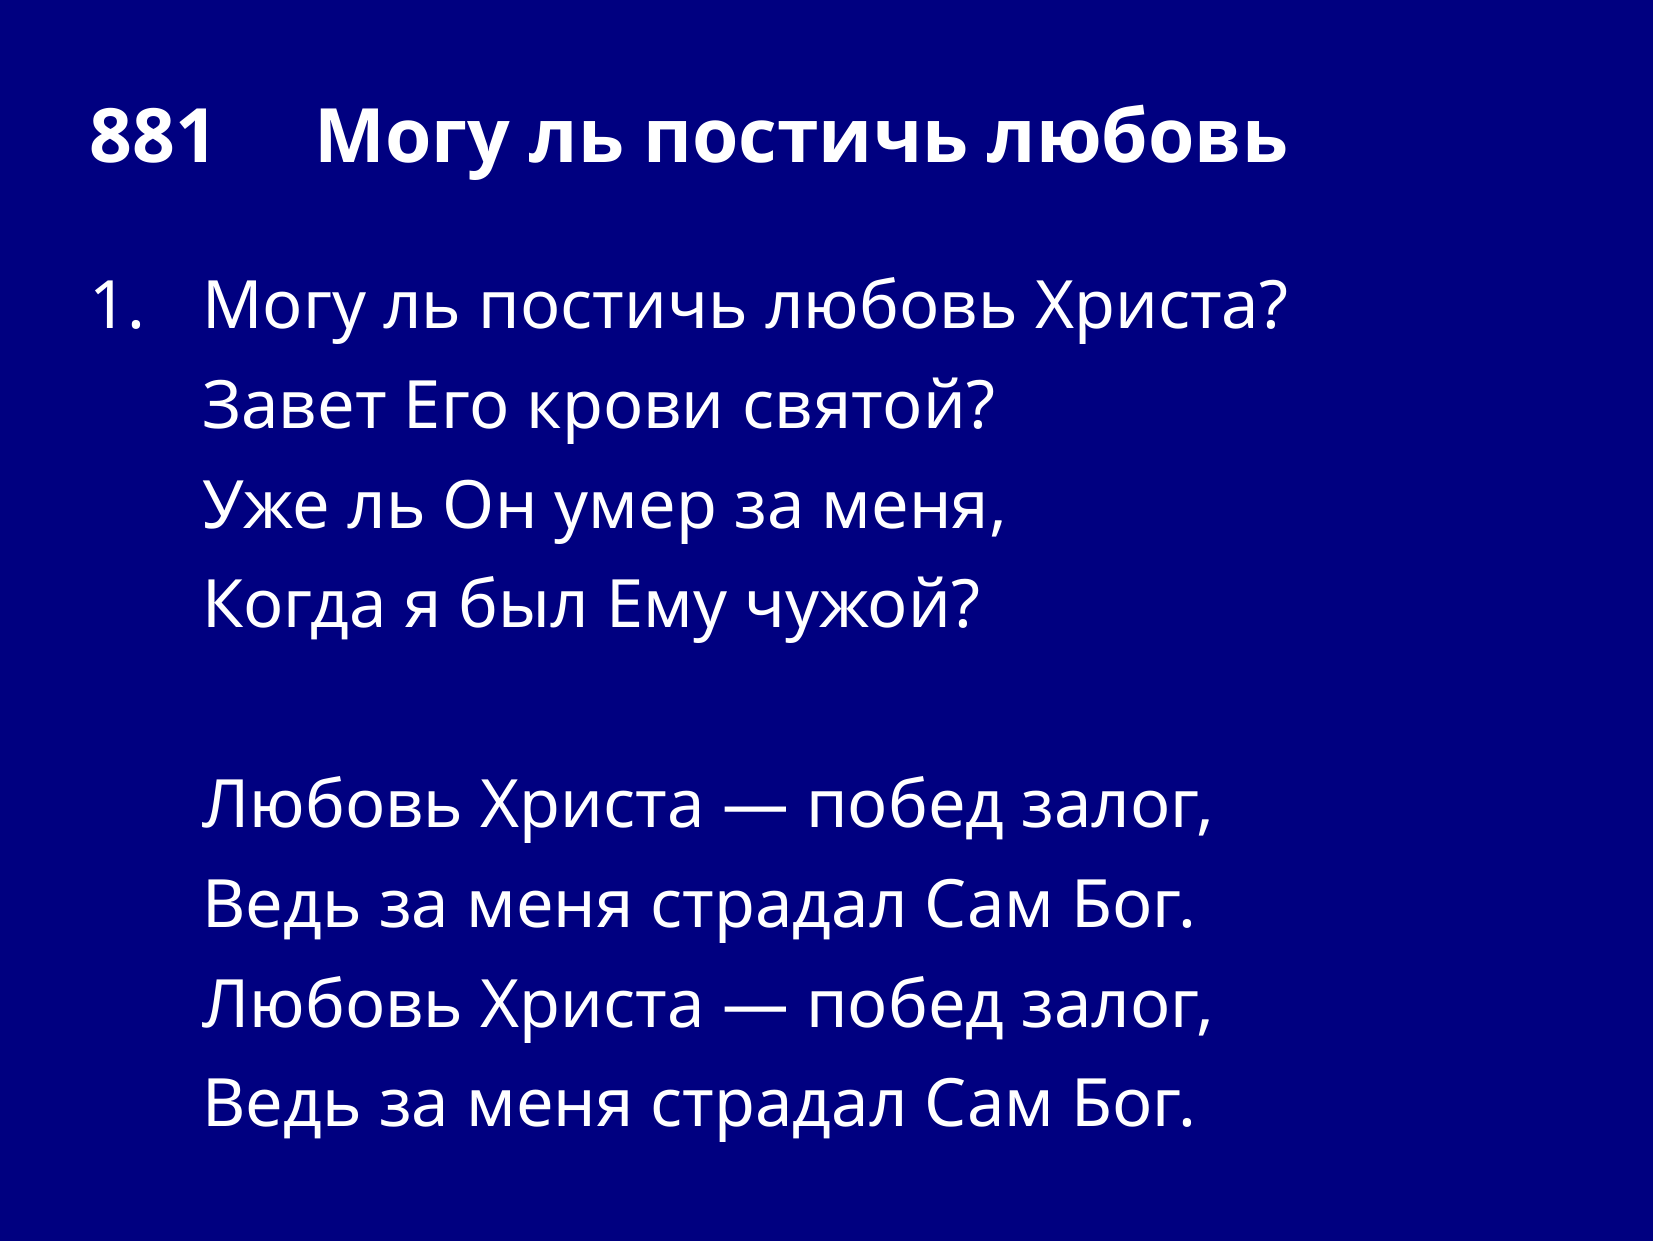

881	Могу ль постичь любовь
1.	Могу ль постичь любовь Христа?
	Завет Его крови святой?
	Уже ль Он умер за меня,
	Когда я был Ему чужой?
	Любовь Христа ― побед залог,
	Ведь за меня страдал Сам Бог.
	Любовь Христа ― побед залог,
	Ведь за меня страдал Сам Бог.